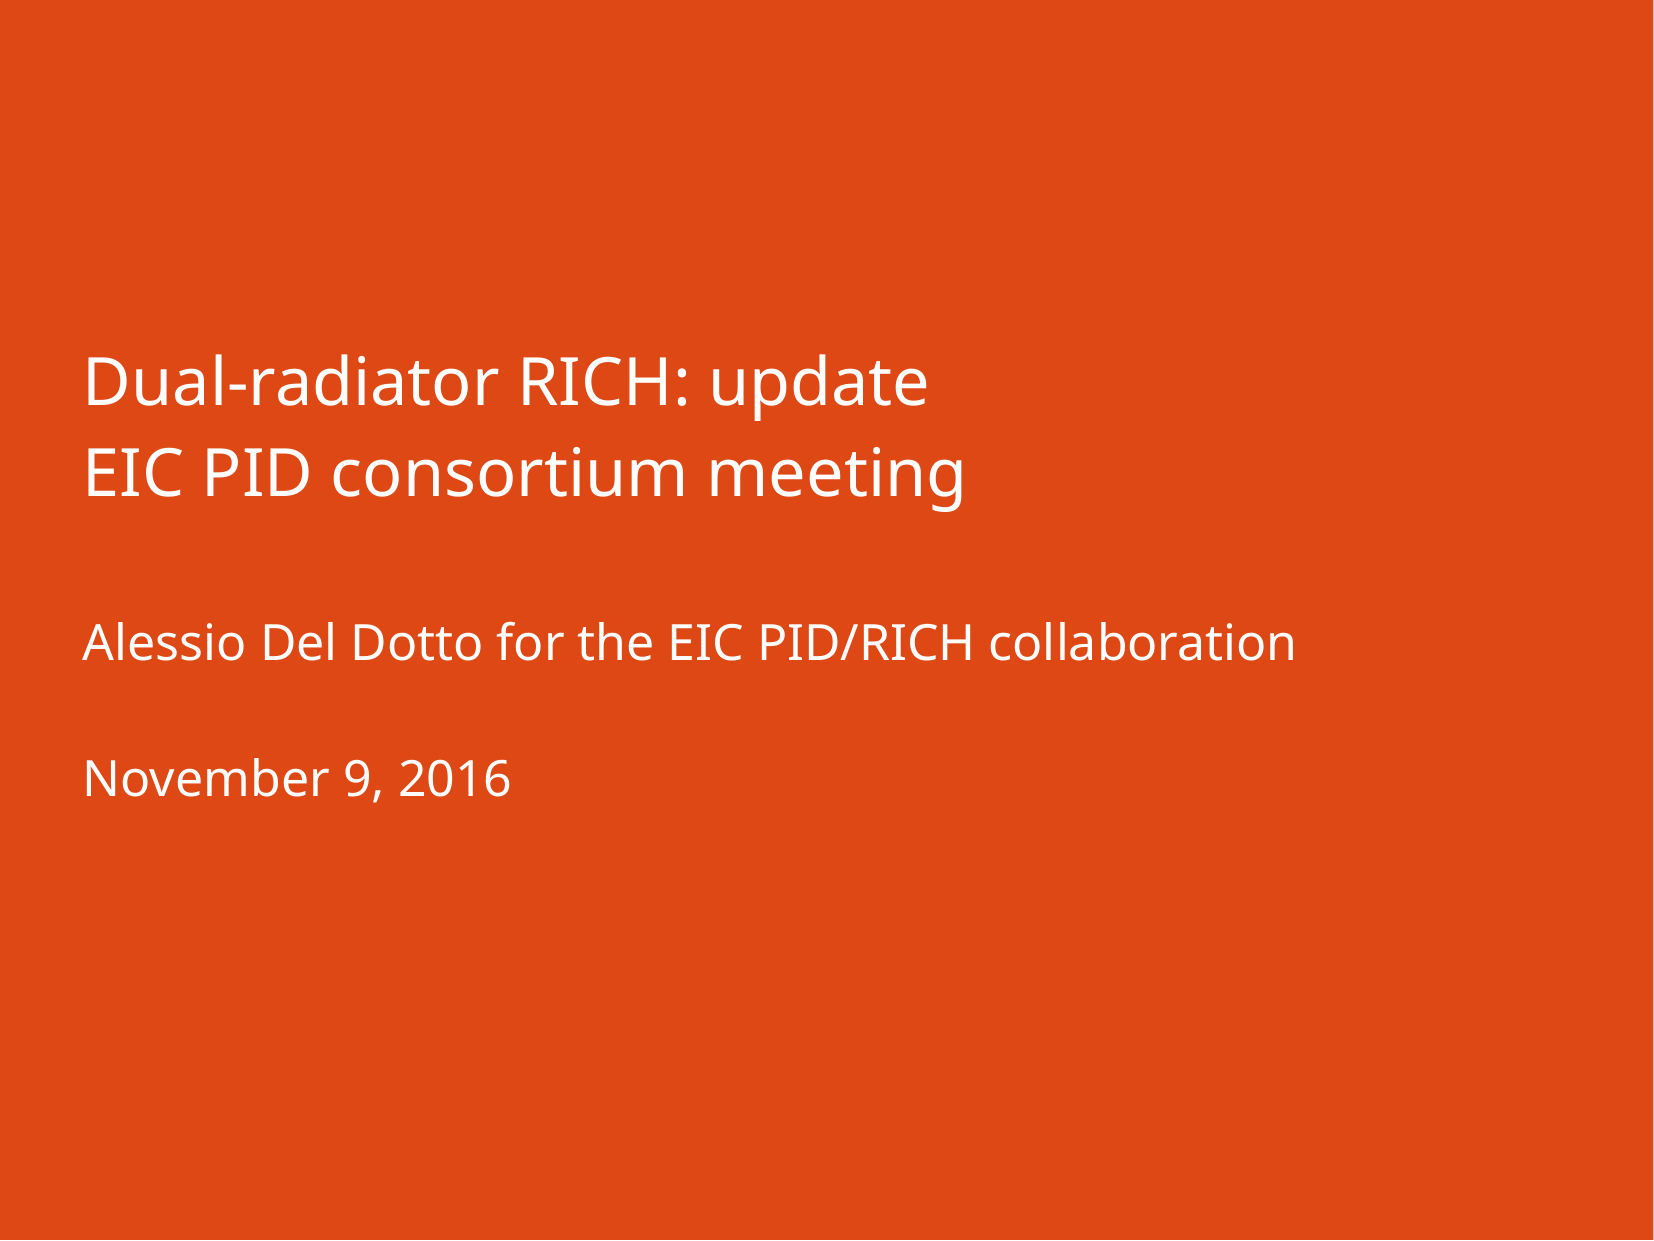

# Dual-radiator RICH: update EIC PID consortium meeting Alessio Del Dotto for the EIC PID/RICH collaboration November 9, 2016